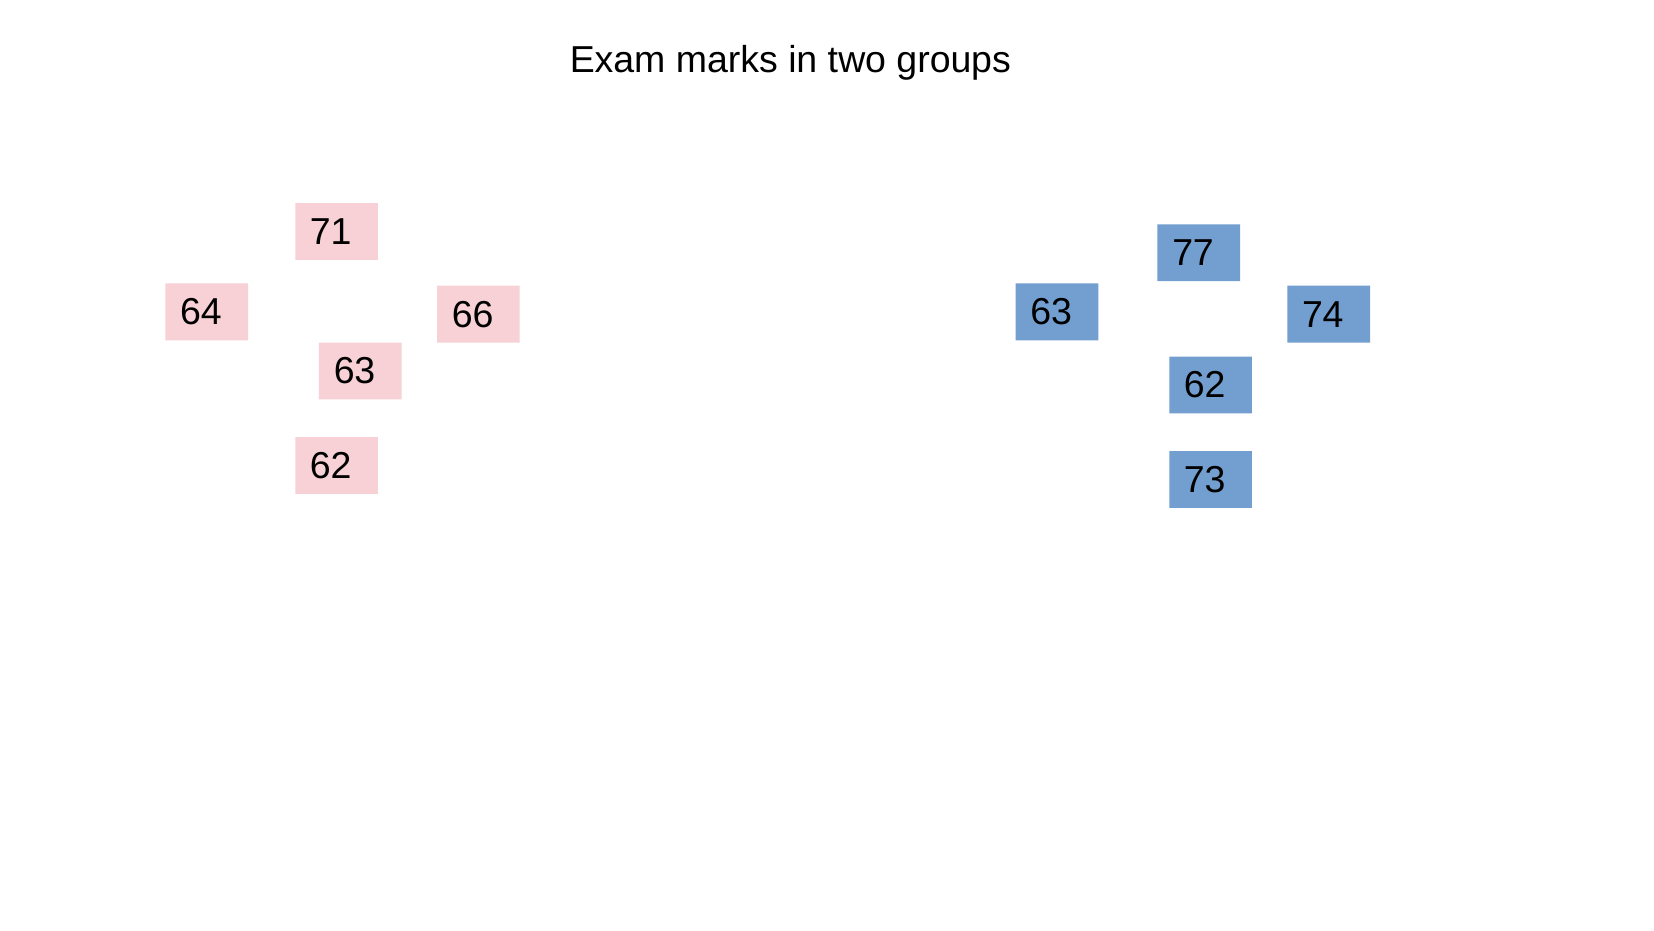

Exam marks in two groups
71
77
64
63
66
74
63
62
62
73